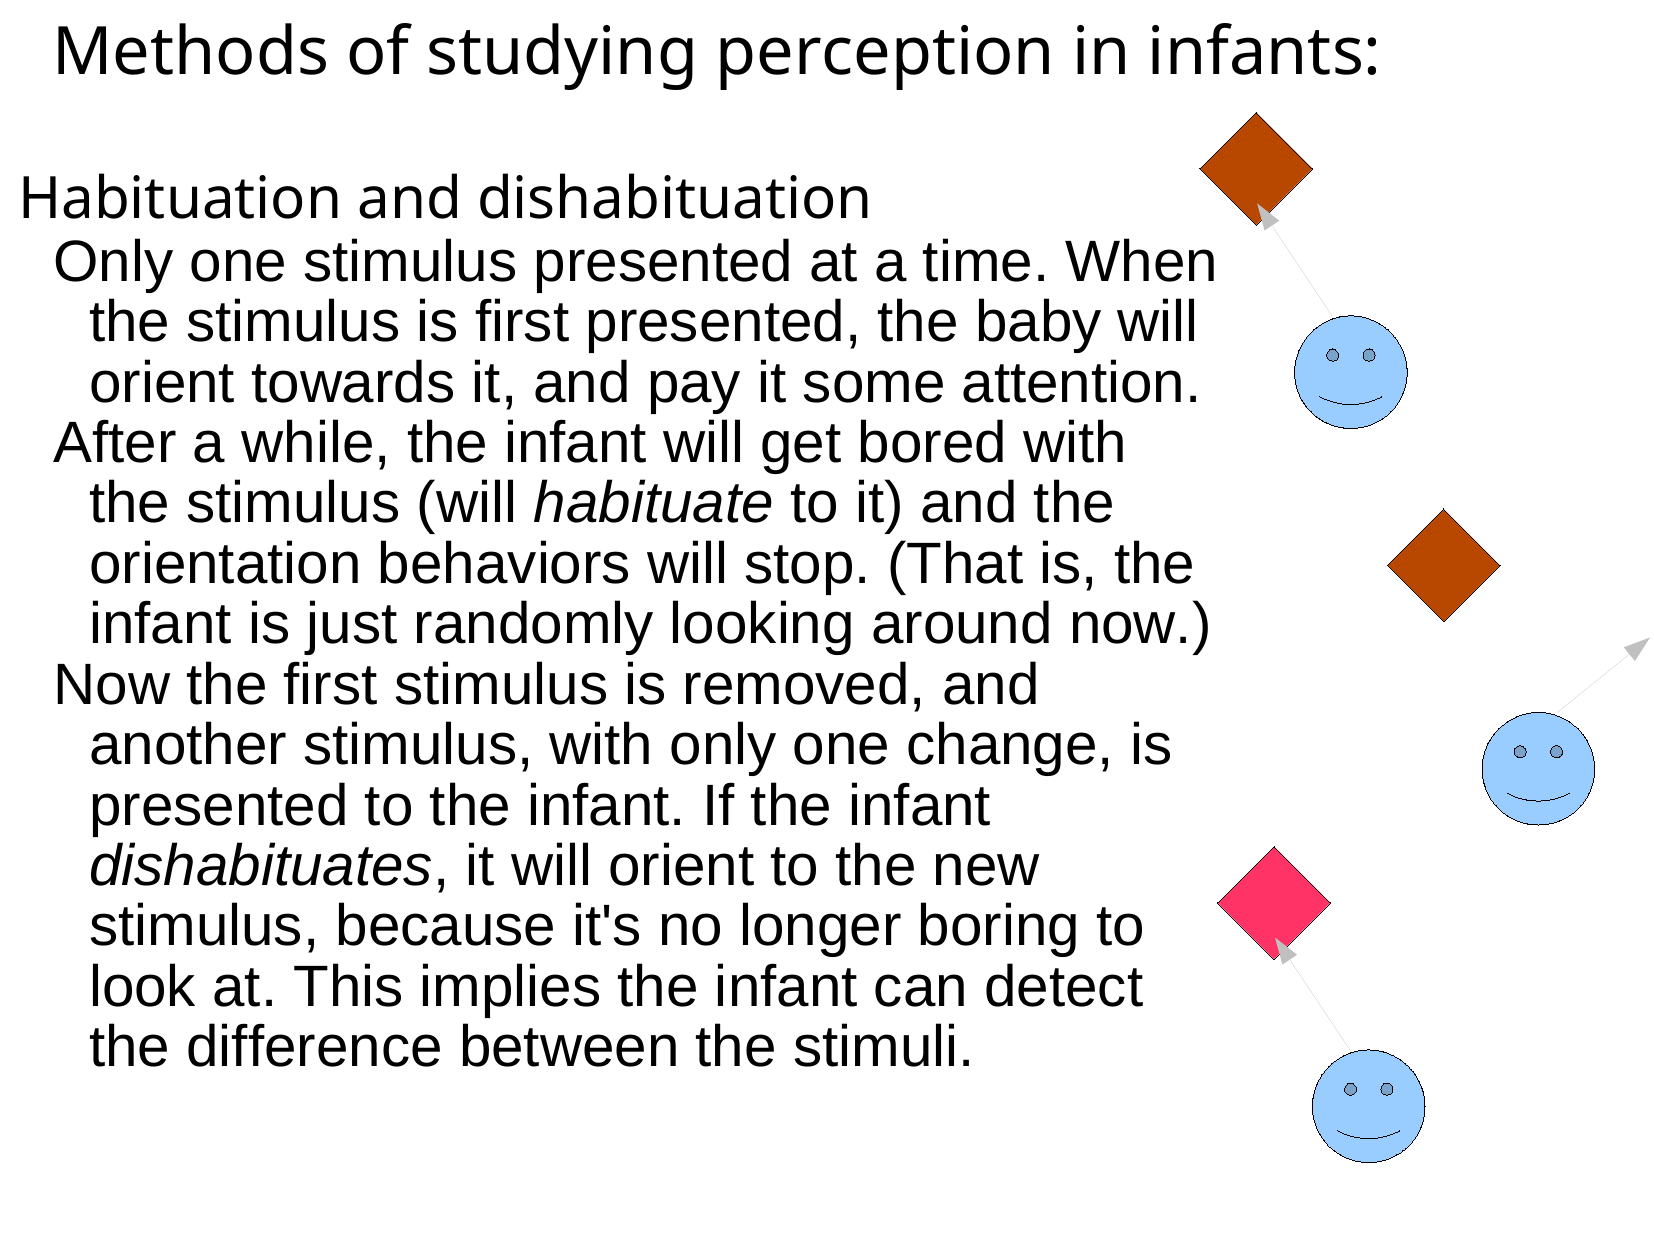

Methods of studying perception in infants:
Habituation and dishabituation
Only one stimulus presented at a time. When the stimulus is first presented, the baby will orient towards it, and pay it some attention.
After a while, the infant will get bored with the stimulus (will habituate to it) and the orientation behaviors will stop. (That is, the infant is just randomly looking around now.)
Now the first stimulus is removed, and another stimulus, with only one change, is presented to the infant. If the infant dishabituates, it will orient to the new stimulus, because it's no longer boring to look at. This implies the infant can detect the difference between the stimuli.